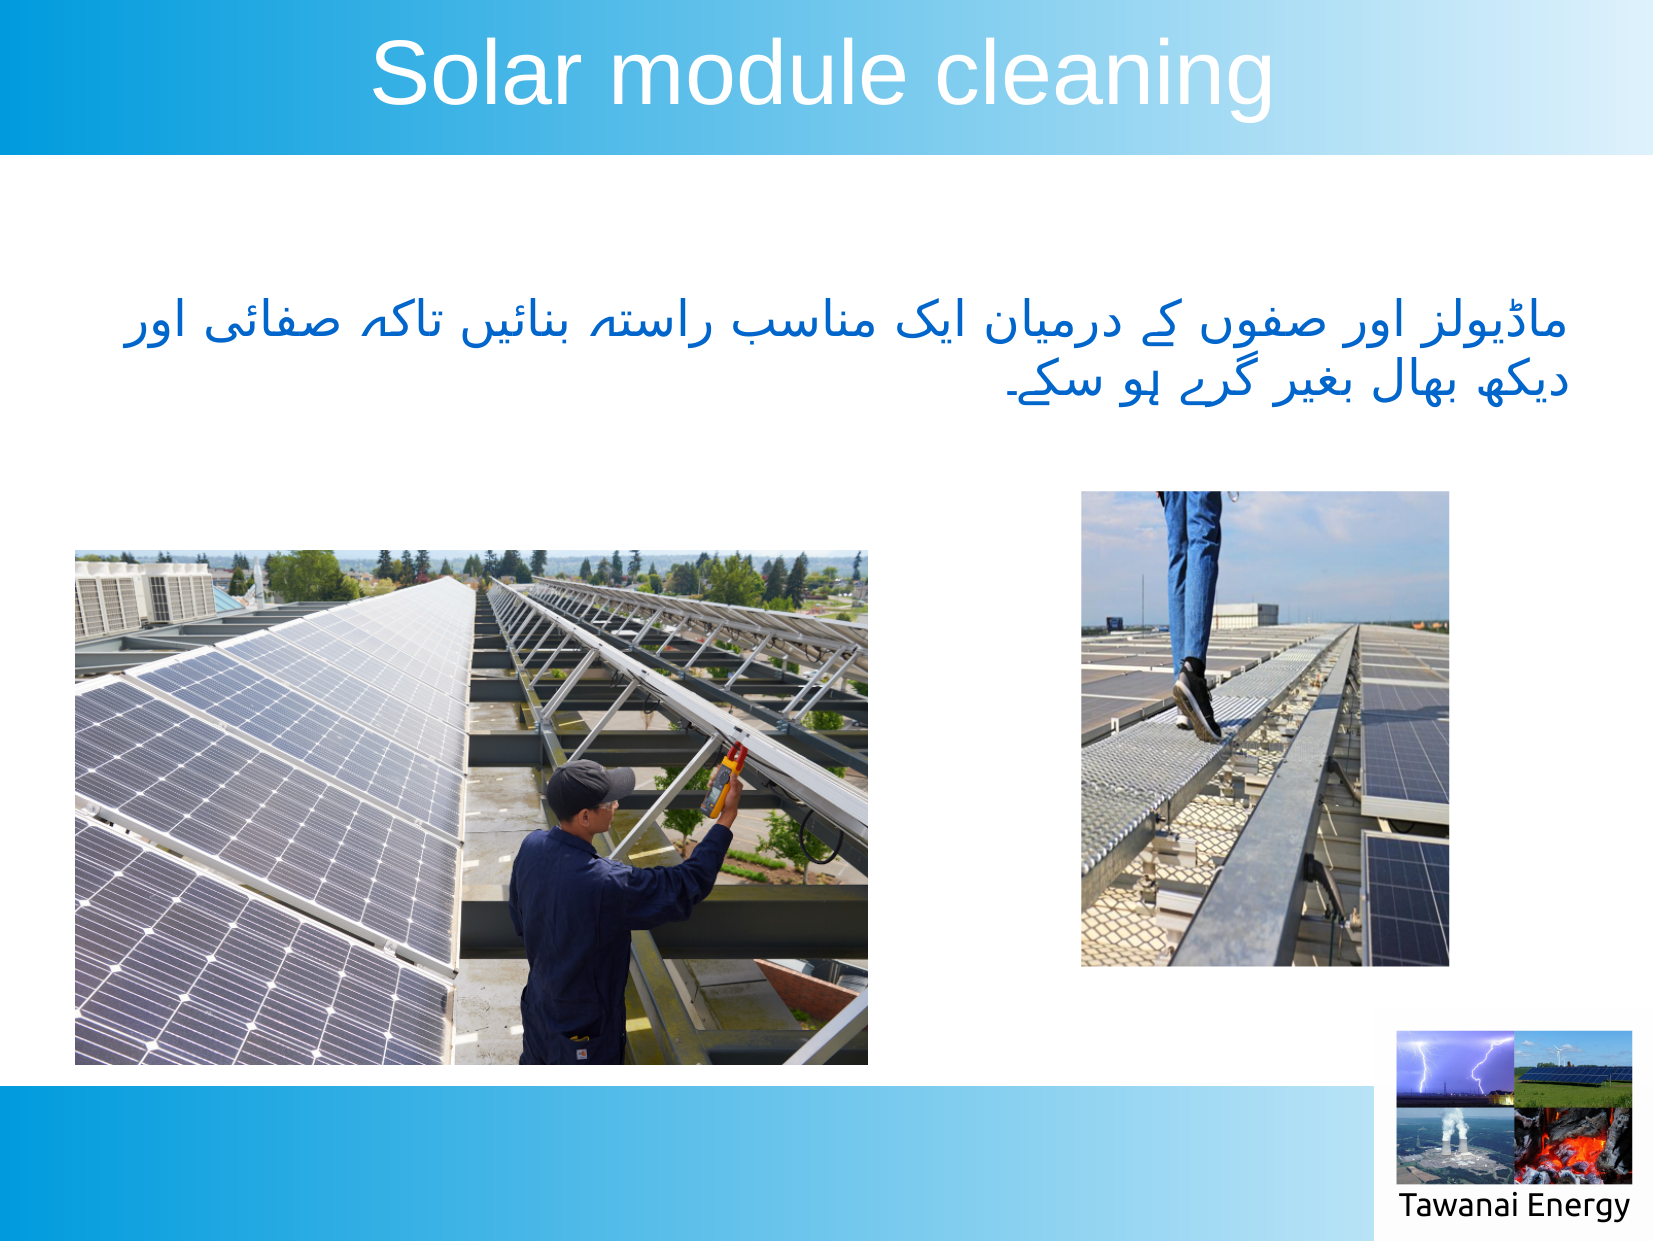

# Solar module cleaning
ماڈیولز اور صفوں کے درمیان ایک مناسب راستہ بنائیں تاکہ صفائی اور دیکھ بھال بغیر گرے ہو سکے۔